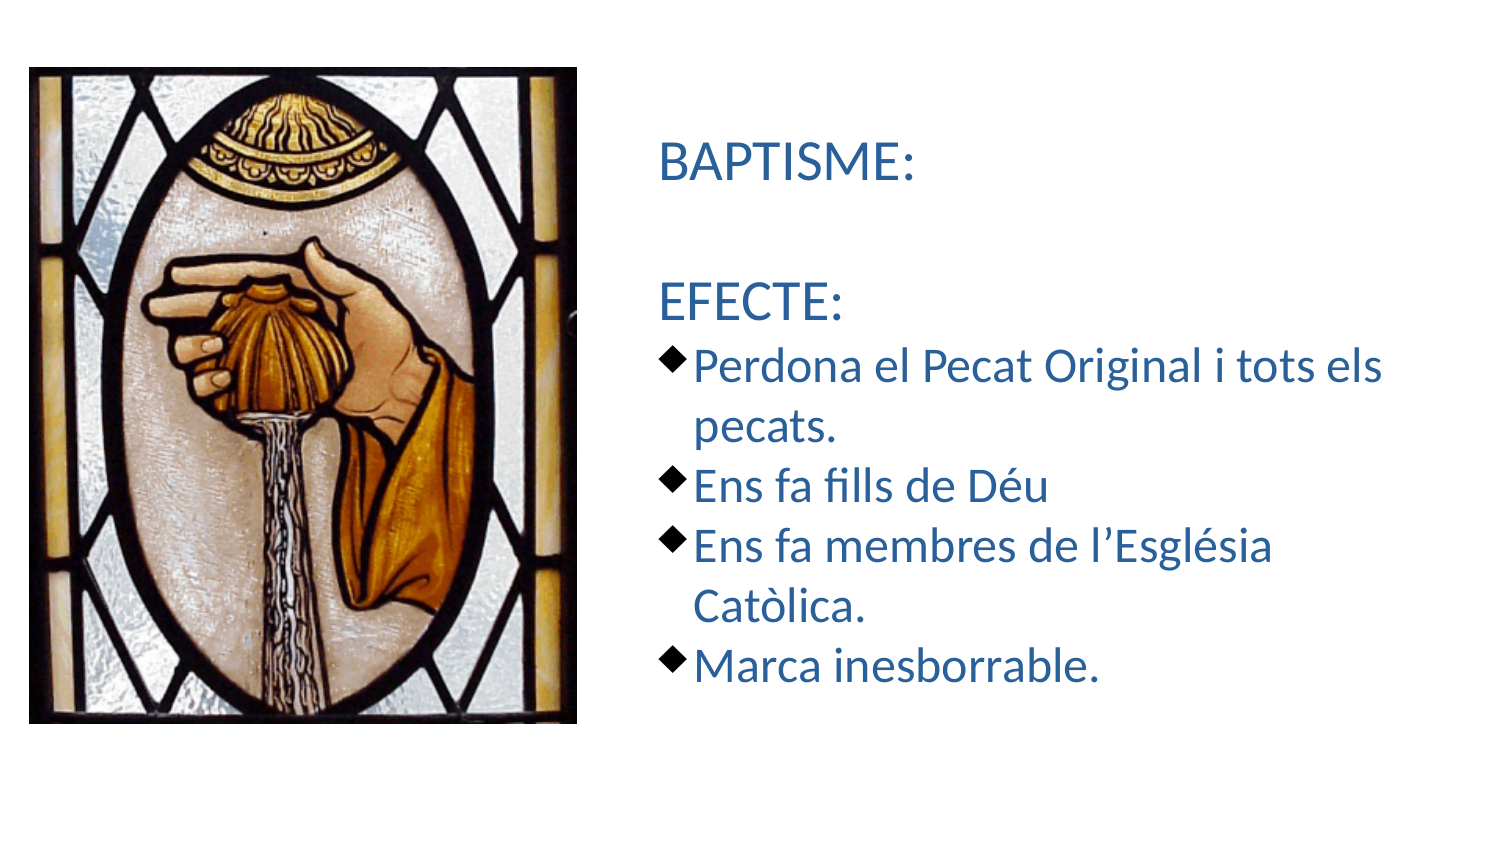

BAPTISME:
EFECTE:
Perdona el Pecat Original i tots els pecats.
Ens fa fills de Déu
Ens fa membres de l’Església Catòlica.
Marca inesborrable.